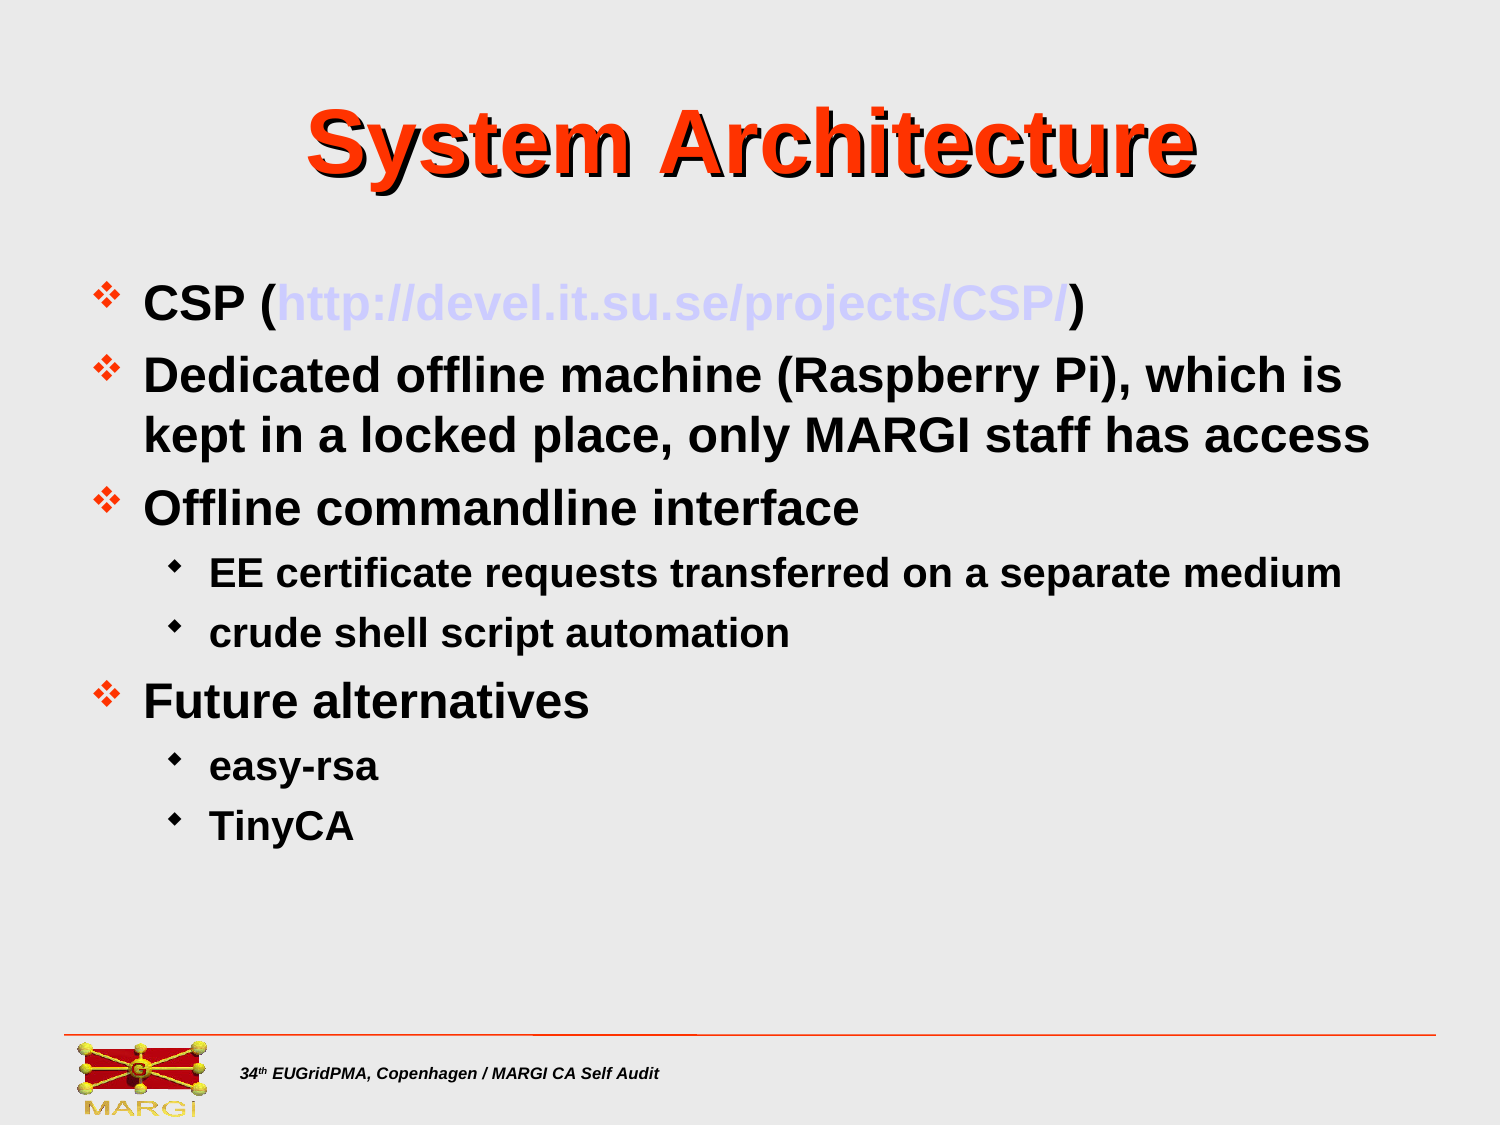

System Architecture
CSP (http://devel.it.su.se/projects/CSP/)
Dedicated offline machine (Raspberry Pi), which is kept in a locked place, only MARGI staff has access
Offline commandline interface
EE certificate requests transferred on a separate medium
crude shell script automation
Future alternatives
easy-rsa
TinyCA